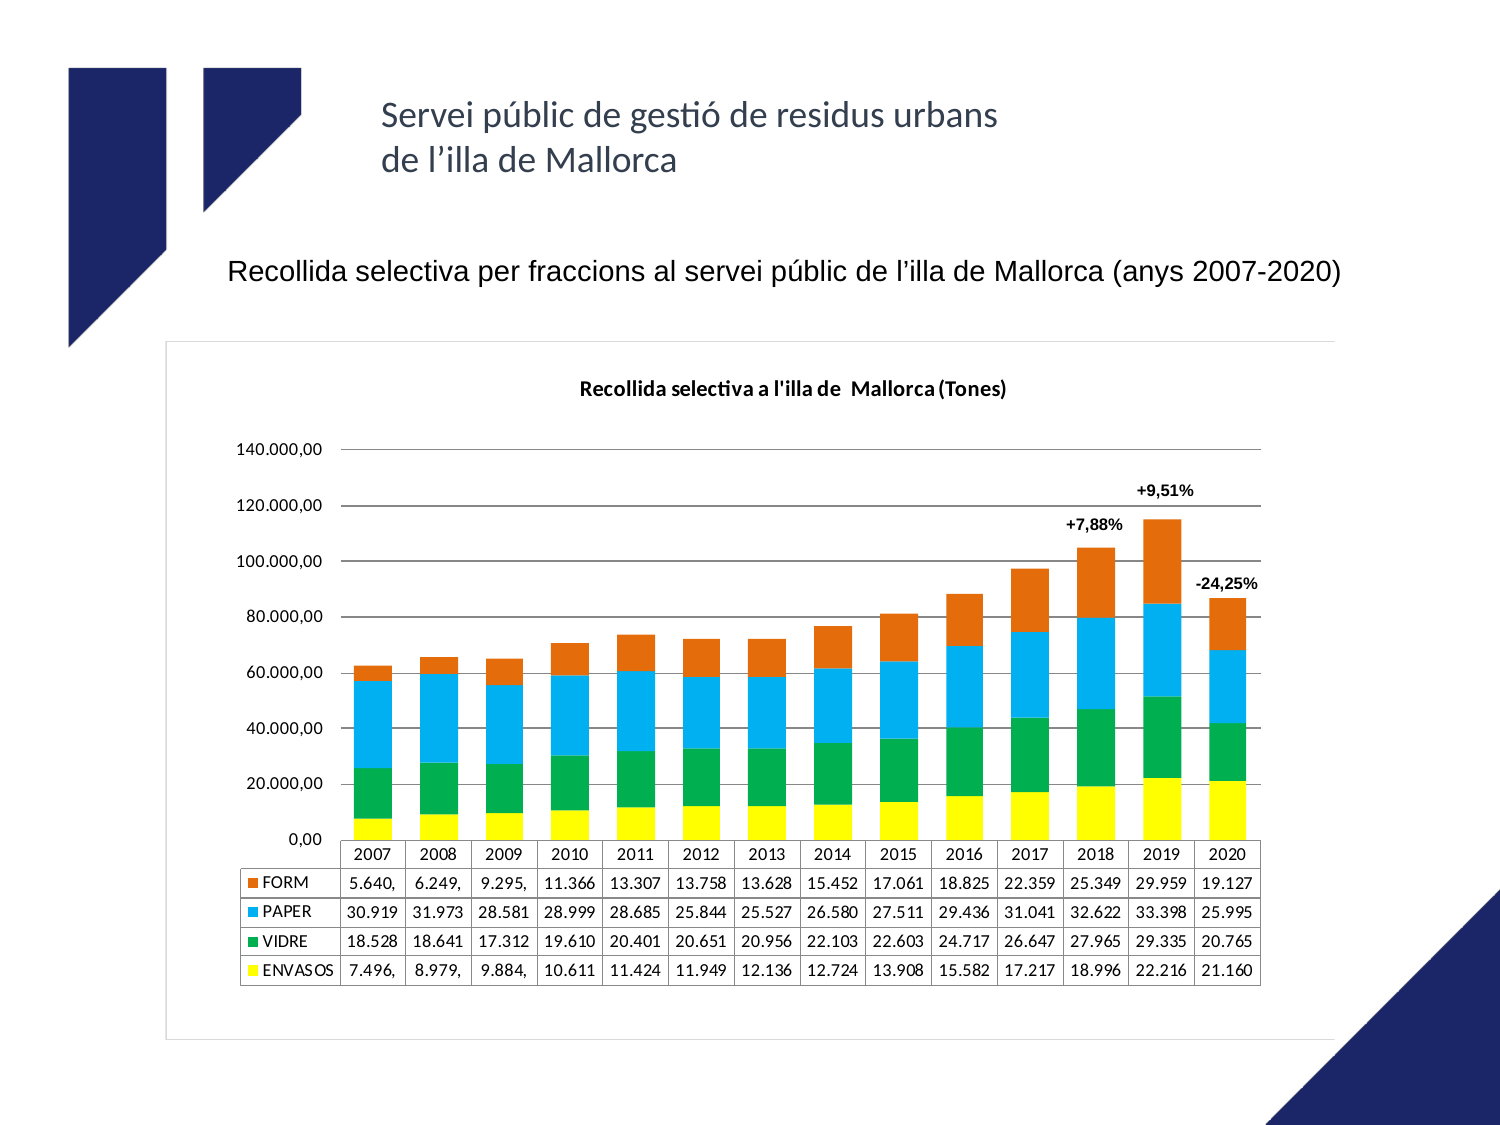

# Servei públic de gestió de residus urbans de l’illa de Mallorca
Recollida selectiva per fraccions al servei públic de l’illa de Mallorca (anys 2007-2020)
+9,51%
+7,88%
-24,25%